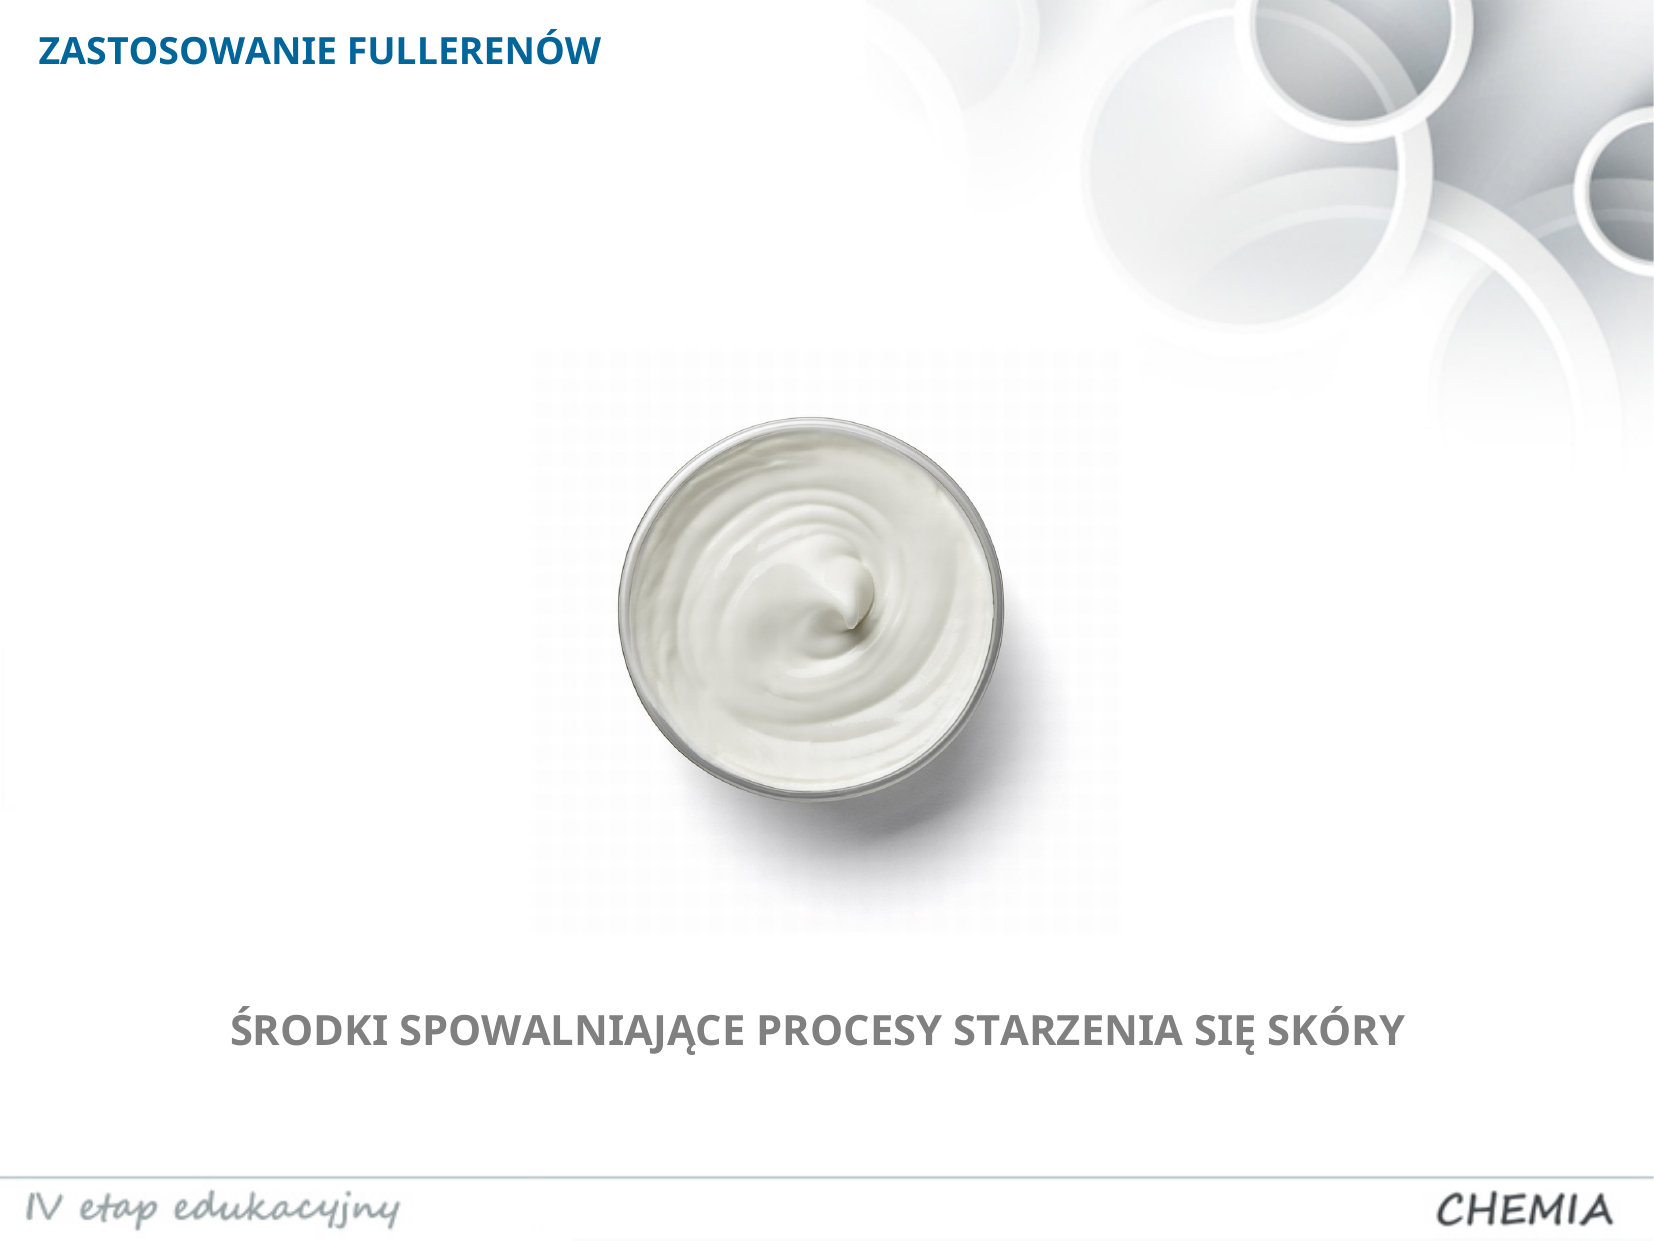

ZASTOSOWANIE FULLERENÓW
ŚRODKI SPOWALNIAJĄCE PROCESY STARZENIA SIĘ SKÓRY